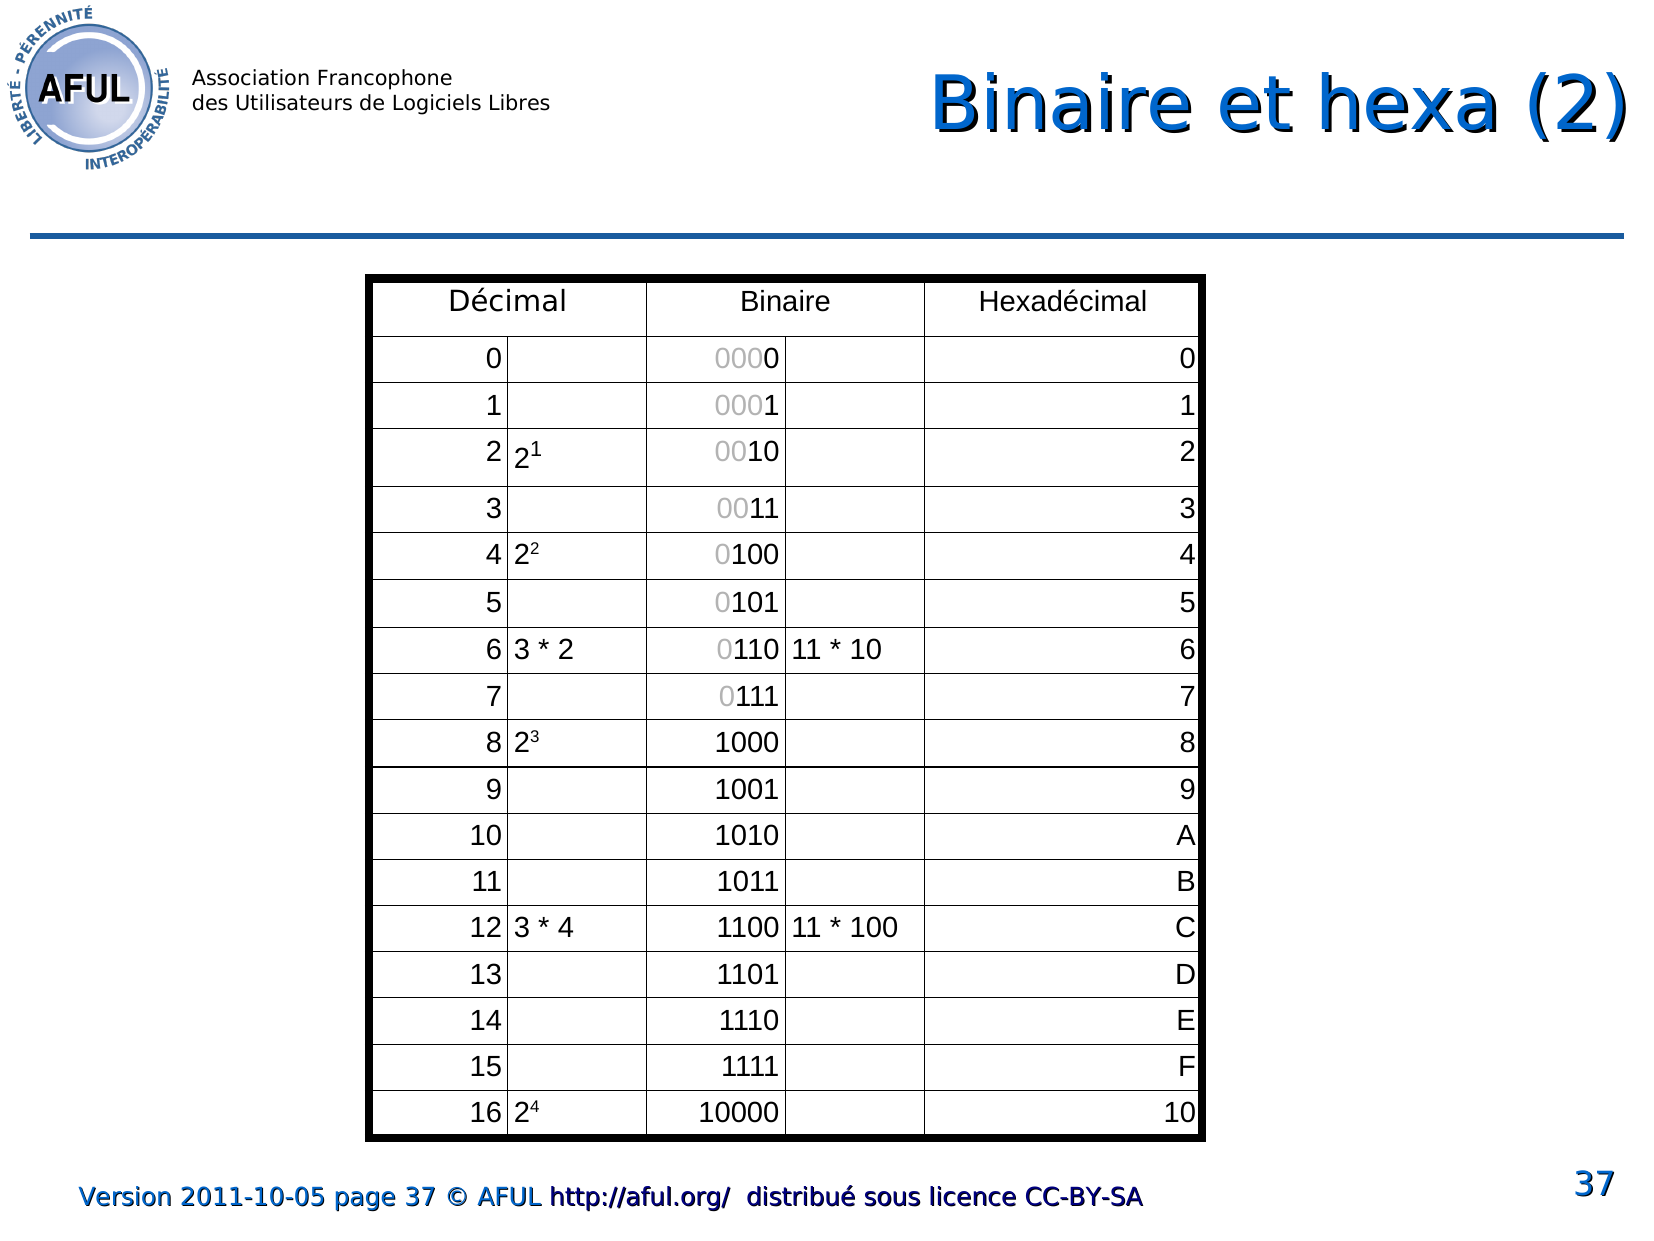

Binaire et hexa (2)
#
| Décimal | | Binaire | | Hexadécimal |
| --- | --- | --- | --- | --- |
| 0 | | 0000 | | 0 |
| 1 | | 0001 | | 1 |
| 2 | 21 | 0010 | | 2 |
| 3 | | 0011 | | 3 |
| 4 | 22 | 0100 | | 4 |
| 5 | | 0101 | | 5 |
| 6 | 3 \* 2 | 0110 | 11 \* 10 | 6 |
| 7 | | 0111 | | 7 |
| 8 | 23 | 1000 | | 8 |
| 9 | | 1001 | | 9 |
| 10 | | 1010 | | A |
| 11 | | 1011 | | B |
| 12 | 3 \* 4 | 1100 | 11 \* 100 | C |
| 13 | | 1101 | | D |
| 14 | | 1110 | | E |
| 15 | | 1111 | | F |
| 16 | 24 | 10000 | | 10 |